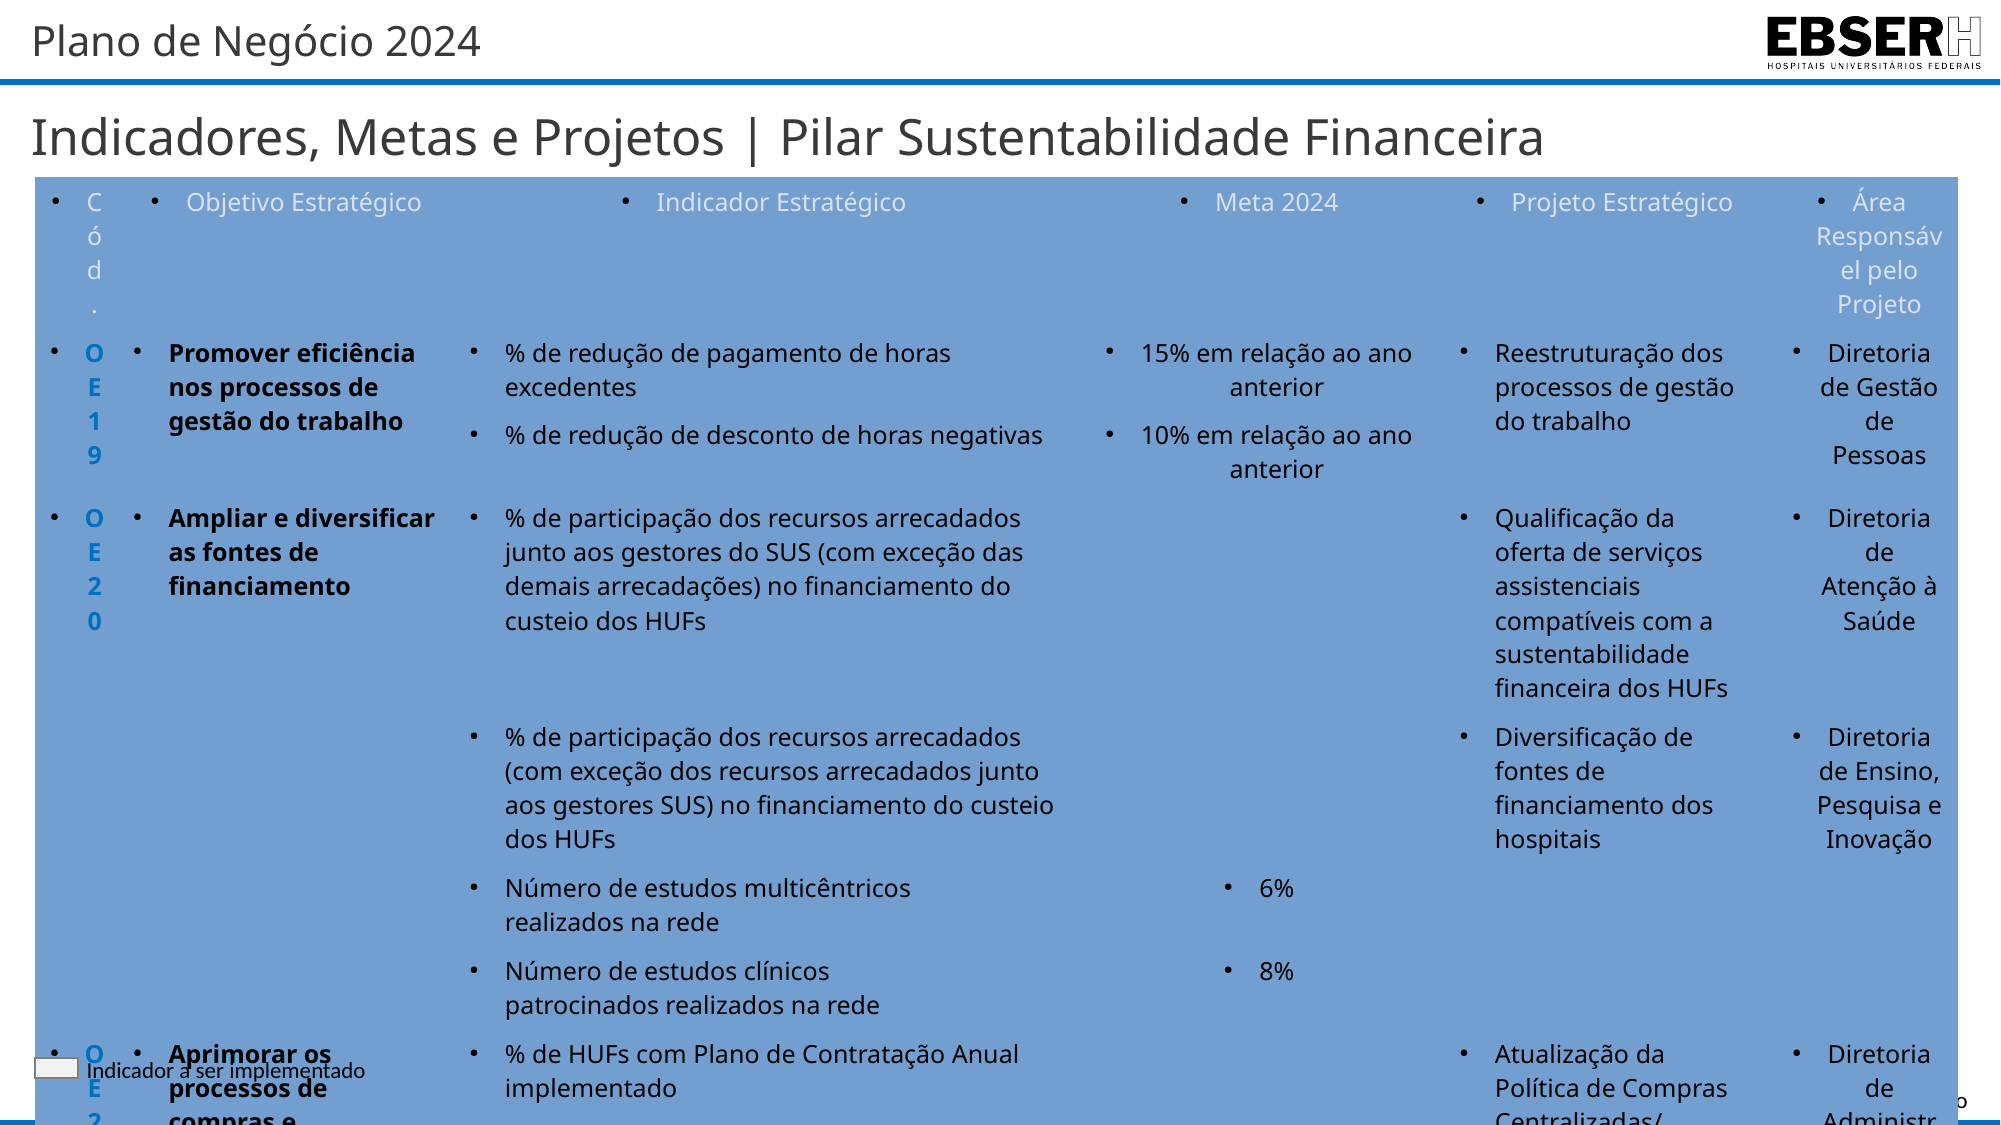

# Indicadores, Metas e Projetos | Pilar Sustentabilidade Financeira
| Cód. | Objetivo Estratégico | Indicador Estratégico | Meta 2024 | Projeto Estratégico | Área Responsável pelo Projeto |
| --- | --- | --- | --- | --- | --- |
| OE19 | Promover eficiência nos processos de gestão do trabalho | % de redução de pagamento de horas excedentes | 15% em relação ao ano anterior | Reestruturação dos processos de gestão do trabalho | Diretoria de Gestão de Pessoas |
| | | % de redução de desconto de horas negativas | 10% em relação ao ano anterior | | |
| OE20 | Ampliar e diversificar as fontes de financiamento | % de participação dos recursos arrecadados junto aos gestores do SUS (com exceção das demais arrecadações) no financiamento do custeio dos HUFs | | Qualificação da oferta de serviços assistenciais compatíveis com a sustentabilidade financeira dos HUFs | Diretoria de Atenção à Saúde |
| | | % de participação dos recursos arrecadados (com exceção dos recursos arrecadados junto aos gestores SUS) no financiamento do custeio dos HUFs | | Diversificação de fontes de financiamento dos hospitais | Diretoria de Ensino, Pesquisa e Inovação |
| | | Número de estudos multicêntricos realizados na rede | 6% | | |
| | | Número de estudos clínicos patrocinados realizados na rede | 8% | | |
| OE21 | Aprimorar os processos de compras e contratações | % de HUFs com Plano de Contratação Anual implementado | | Atualização da Política de Compras Centralizadas/ Compartilhadas | Diretoria de Administração e Infraestrutura |
| | | % financeiro de compras centralizadas de medicamentos | | | |
| | | % de cobertura de estoque | | | |
| | | % de novos contratos de serviços de terceiros firmados conforme critérios técnicos | 50% | Construção da Política de Contratos de Serviços de Terceiros | Diretoria de Administração e Infraestrutura |
Indicador a ser implementado